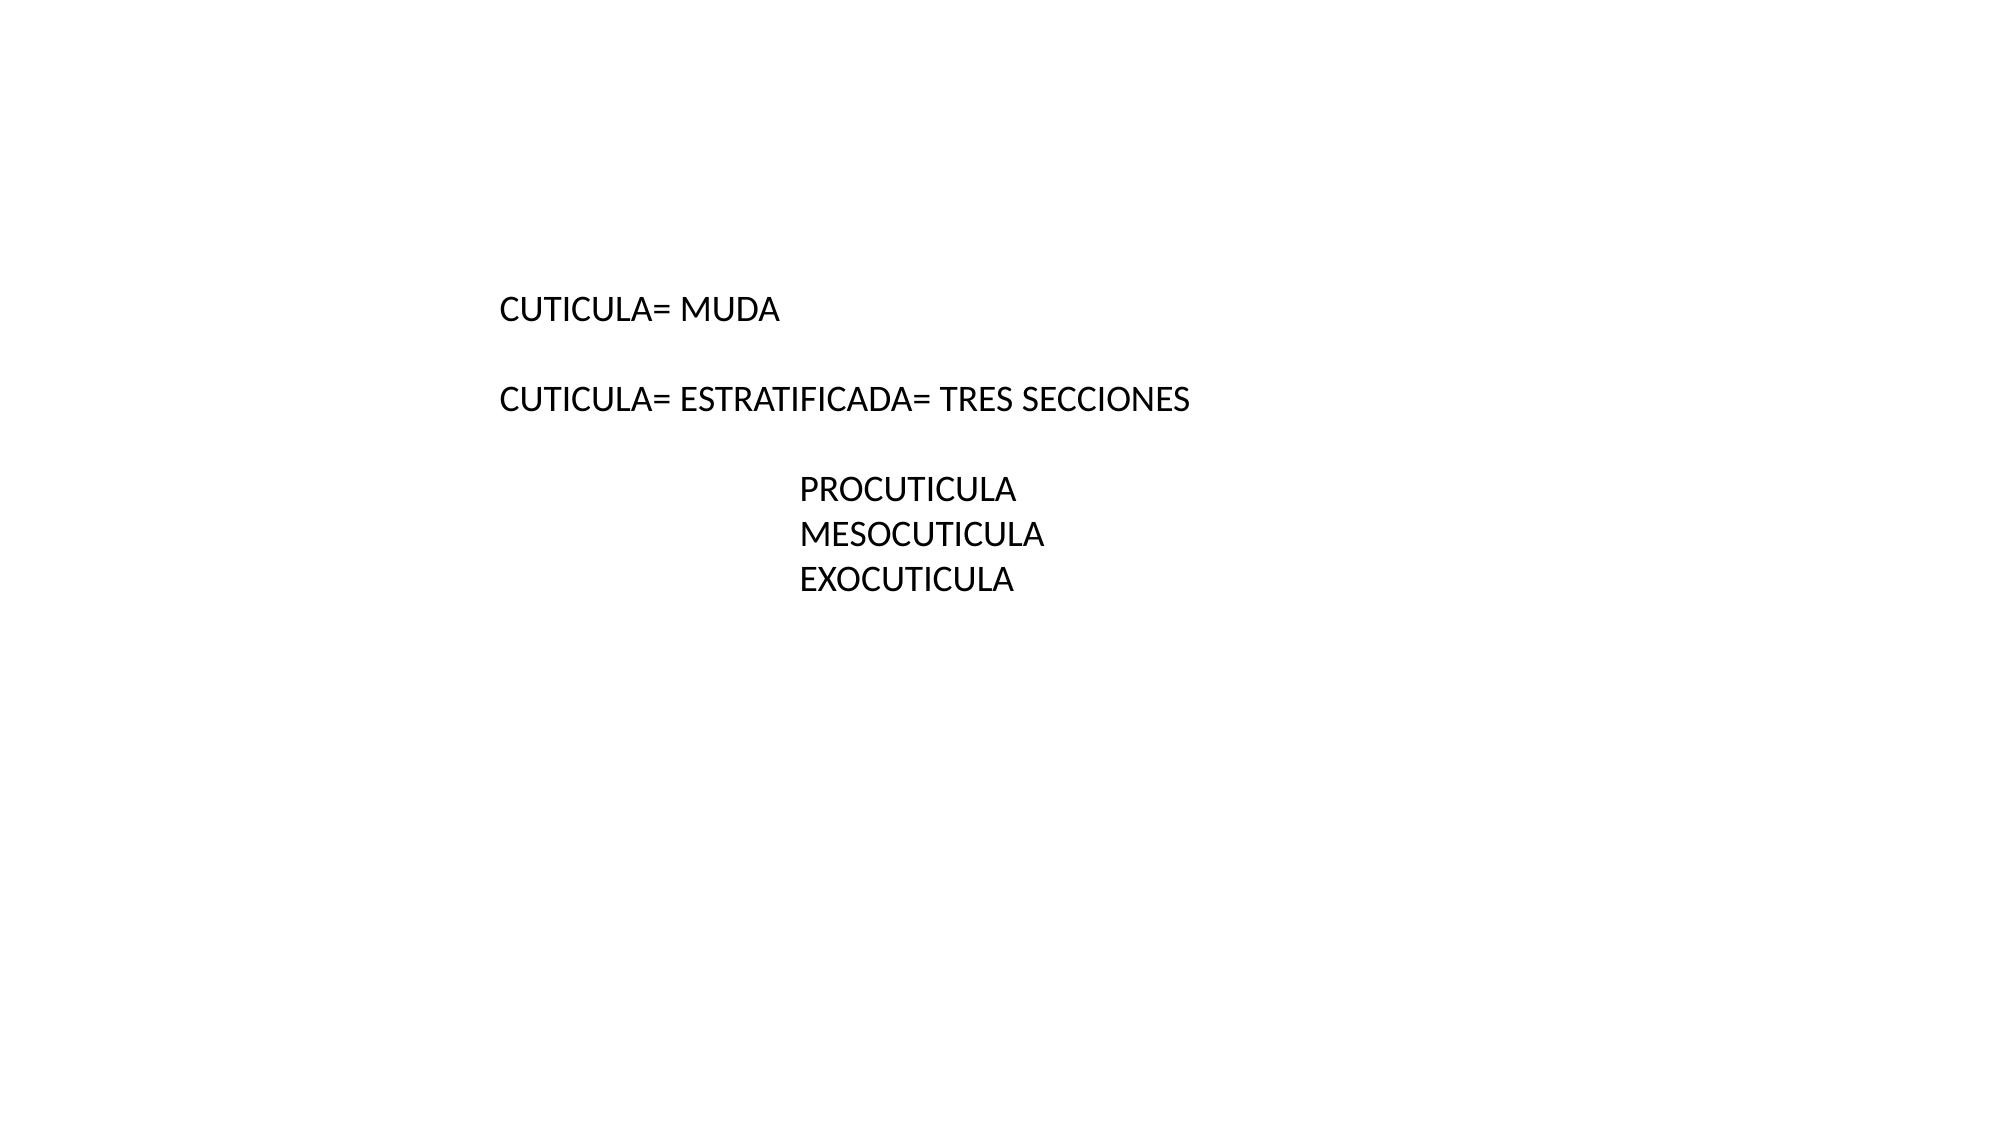

CUTICULA= MUDA
CUTICULA= ESTRATIFICADA= TRES SECCIONES
				PROCUTICULA
				MESOCUTICULA
				EXOCUTICULA